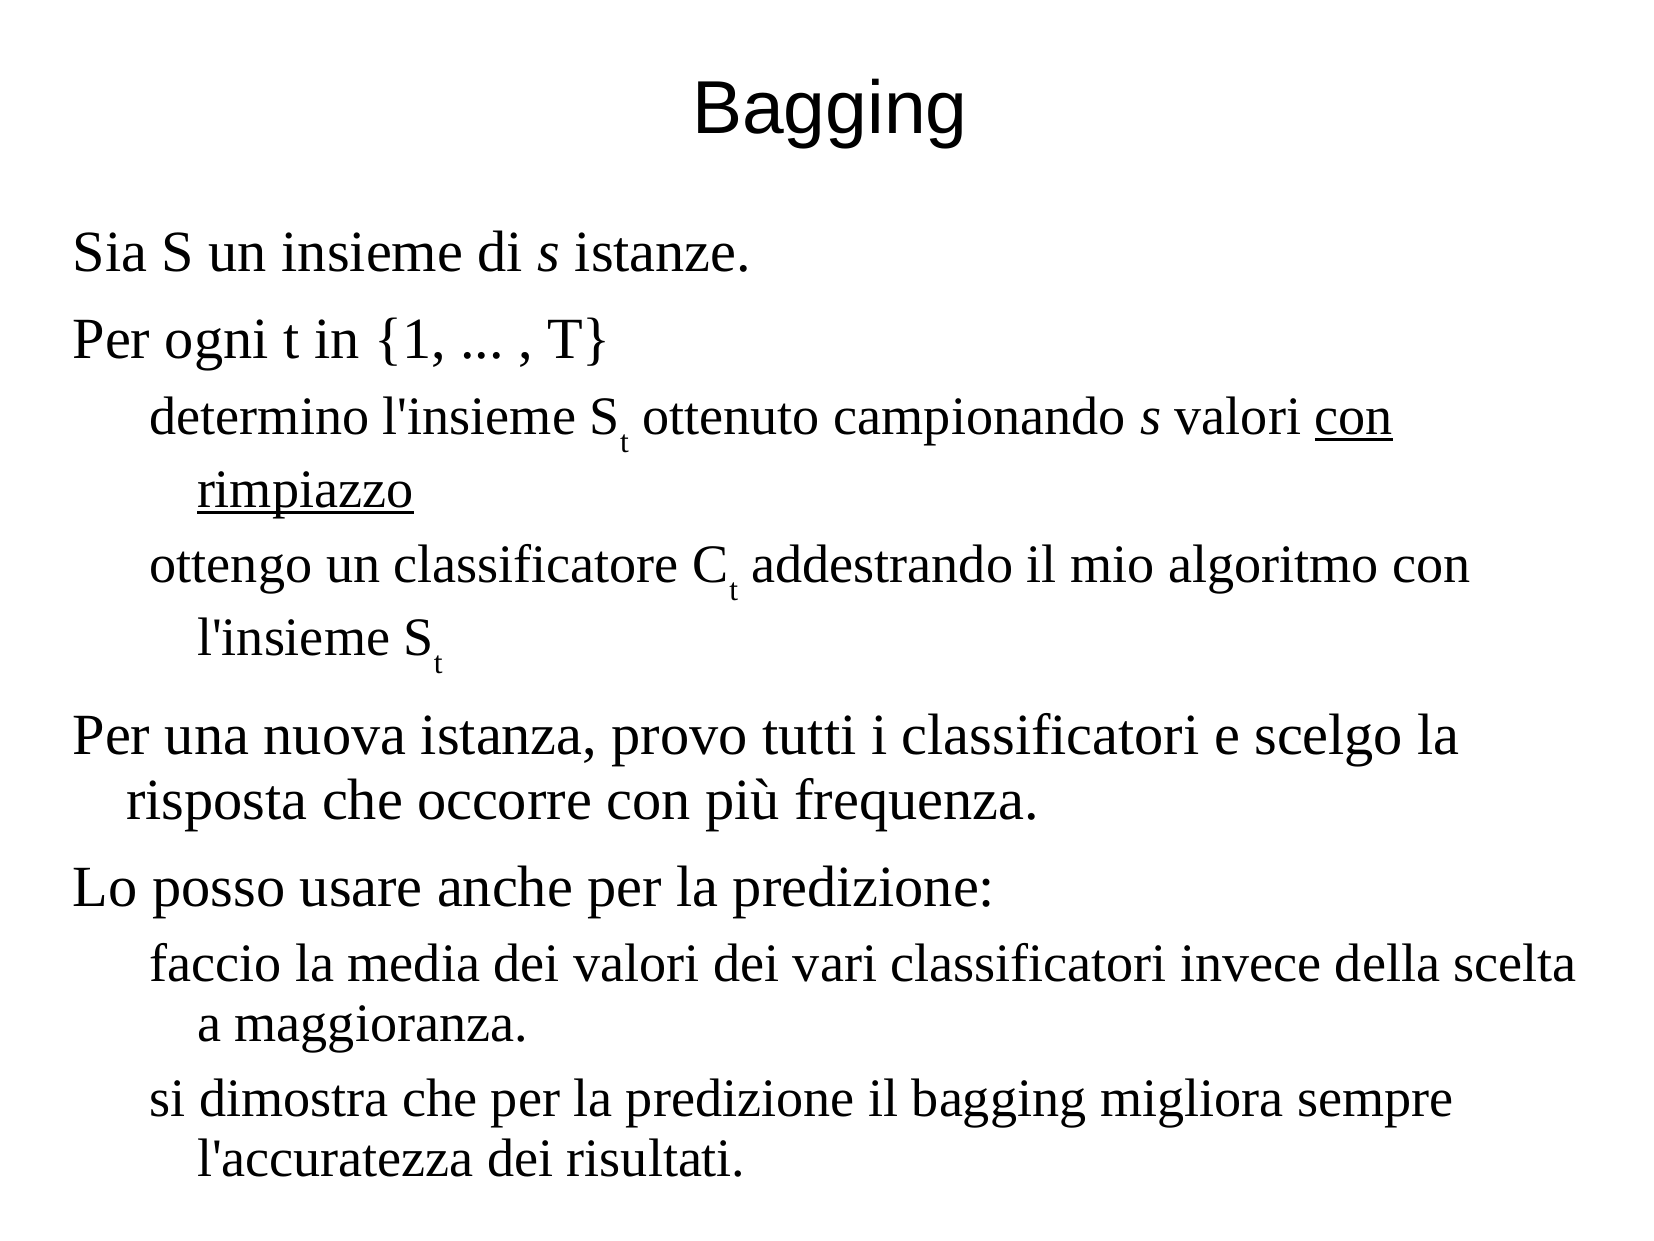

# Bagging
Sia S un insieme di s istanze.
Per ogni t in {1, ... , T}
determino l'insieme St ottenuto campionando s valori con rimpiazzo
ottengo un classificatore Ct addestrando il mio algoritmo con l'insieme St
Per una nuova istanza, provo tutti i classificatori e scelgo la risposta che occorre con più frequenza.
Lo posso usare anche per la predizione:
faccio la media dei valori dei vari classificatori invece della scelta a maggioranza.
si dimostra che per la predizione il bagging migliora sempre l'accuratezza dei risultati.